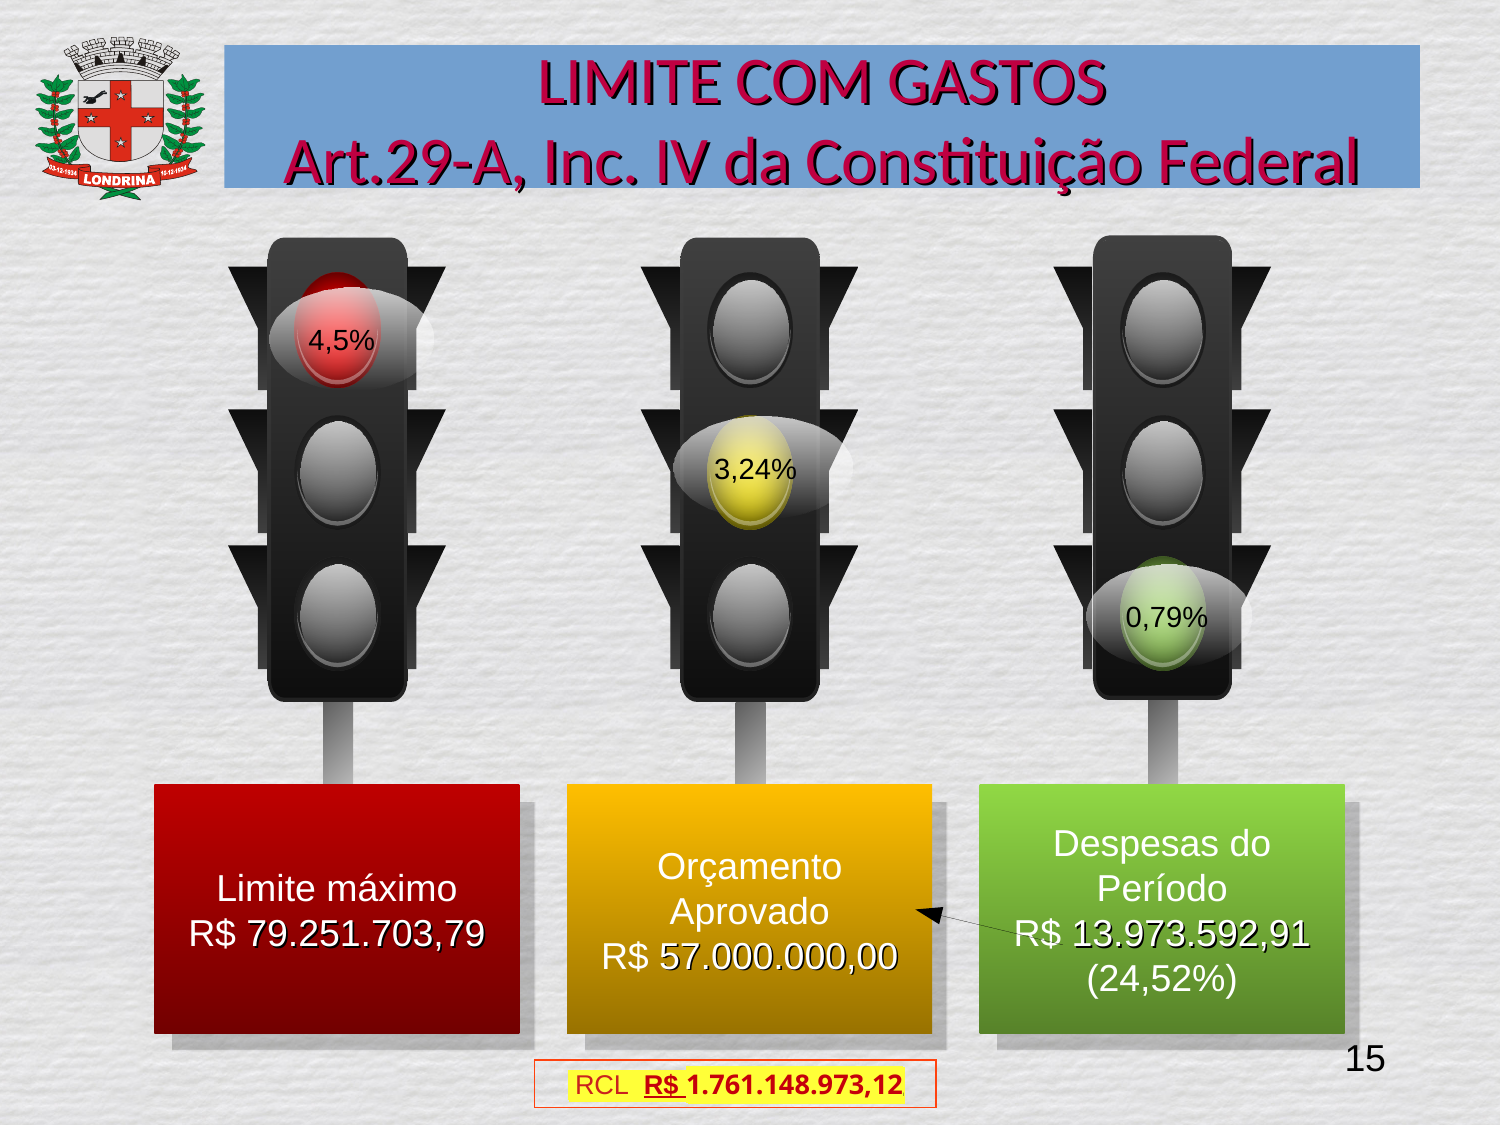

LIMITE COM GASTOS
Art.29-A, Inc. IV da Constituição Federal
4,5%
3,24%
0,79%
Limite máximo
R$ 79.251.703,79
Orçamento Aprovado
R$ 57.000.000,00
Despesas do Período
R$ 13.973.592,91
(24,52%)
 RCL R$ 1.761.148.973,12